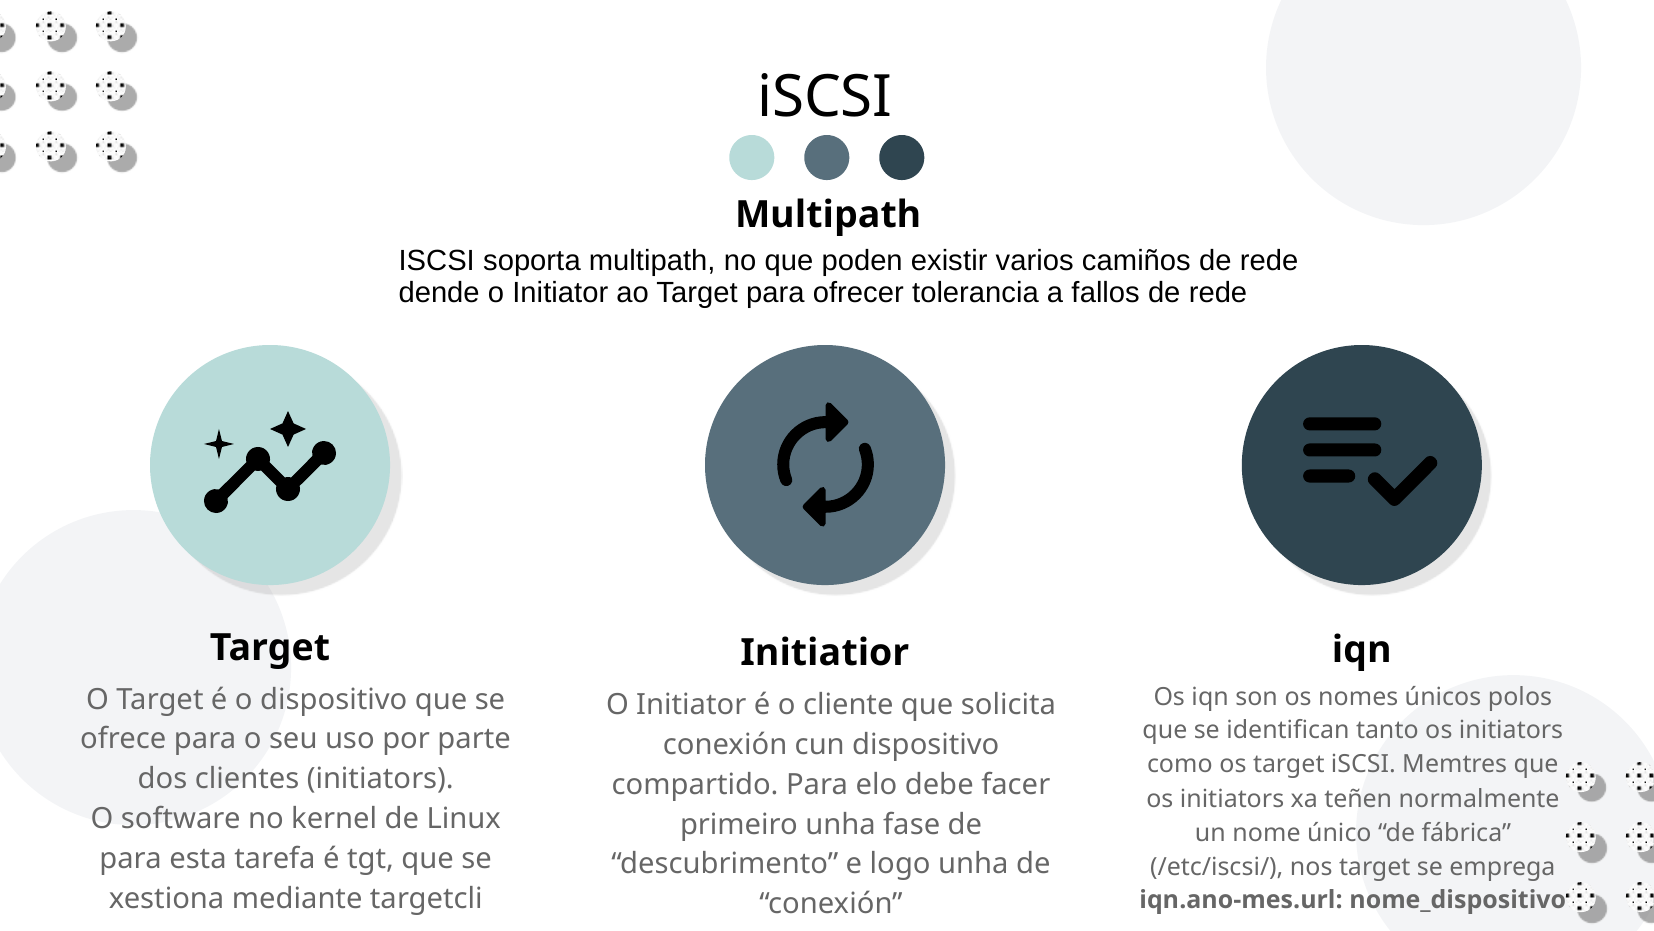

iSCSI
Multipath
ISCSI soporta multipath, no que poden existir varios camiños de rede dende o Initiator ao Target para ofrecer tolerancia a fallos de rede
Target
iqn
Initiatior
O Target é o dispositivo que se ofrece para o seu uso por parte dos clientes (initiators).
O software no kernel de Linux para esta tarefa é tgt, que se xestiona mediante targetcli
Os iqn son os nomes únicos polos que se identifican tanto os initiators como os target iSCSI. Memtres que os initiators xa teñen normalmente un nome único “de fábrica” (/etc/iscsi/), nos target se emprega iqn.ano-mes.url: nome_dispositivo
O Initiator é o cliente que solicita conexión cun dispositivo compartido. Para elo debe facer primeiro unha fase de “descubrimento” e logo unha de “conexión”